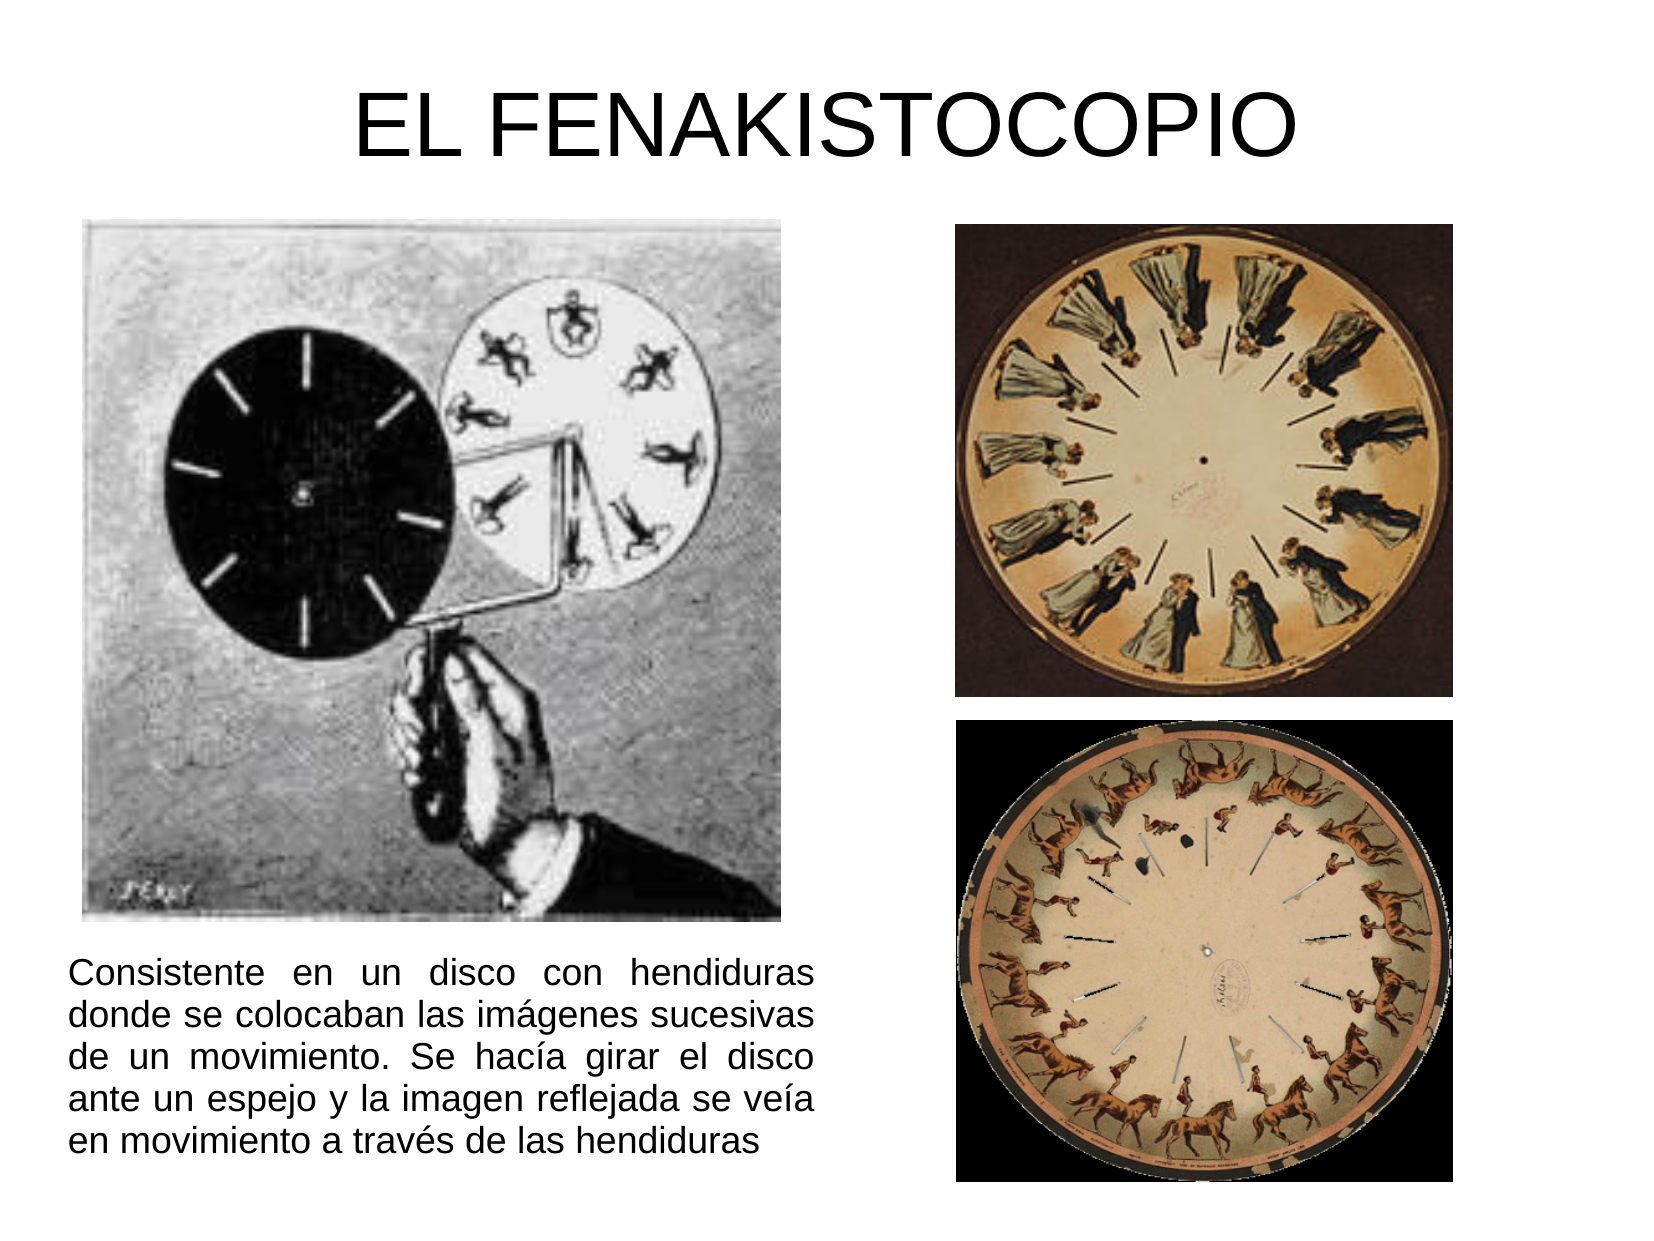

# EL FENAKISTOCOPIO
Consistente en un disco con hendiduras donde se colocaban las imágenes sucesivas de un movimiento. Se hacía girar el disco ante un espejo y la imagen reflejada se veía en movimiento a través de las hendiduras